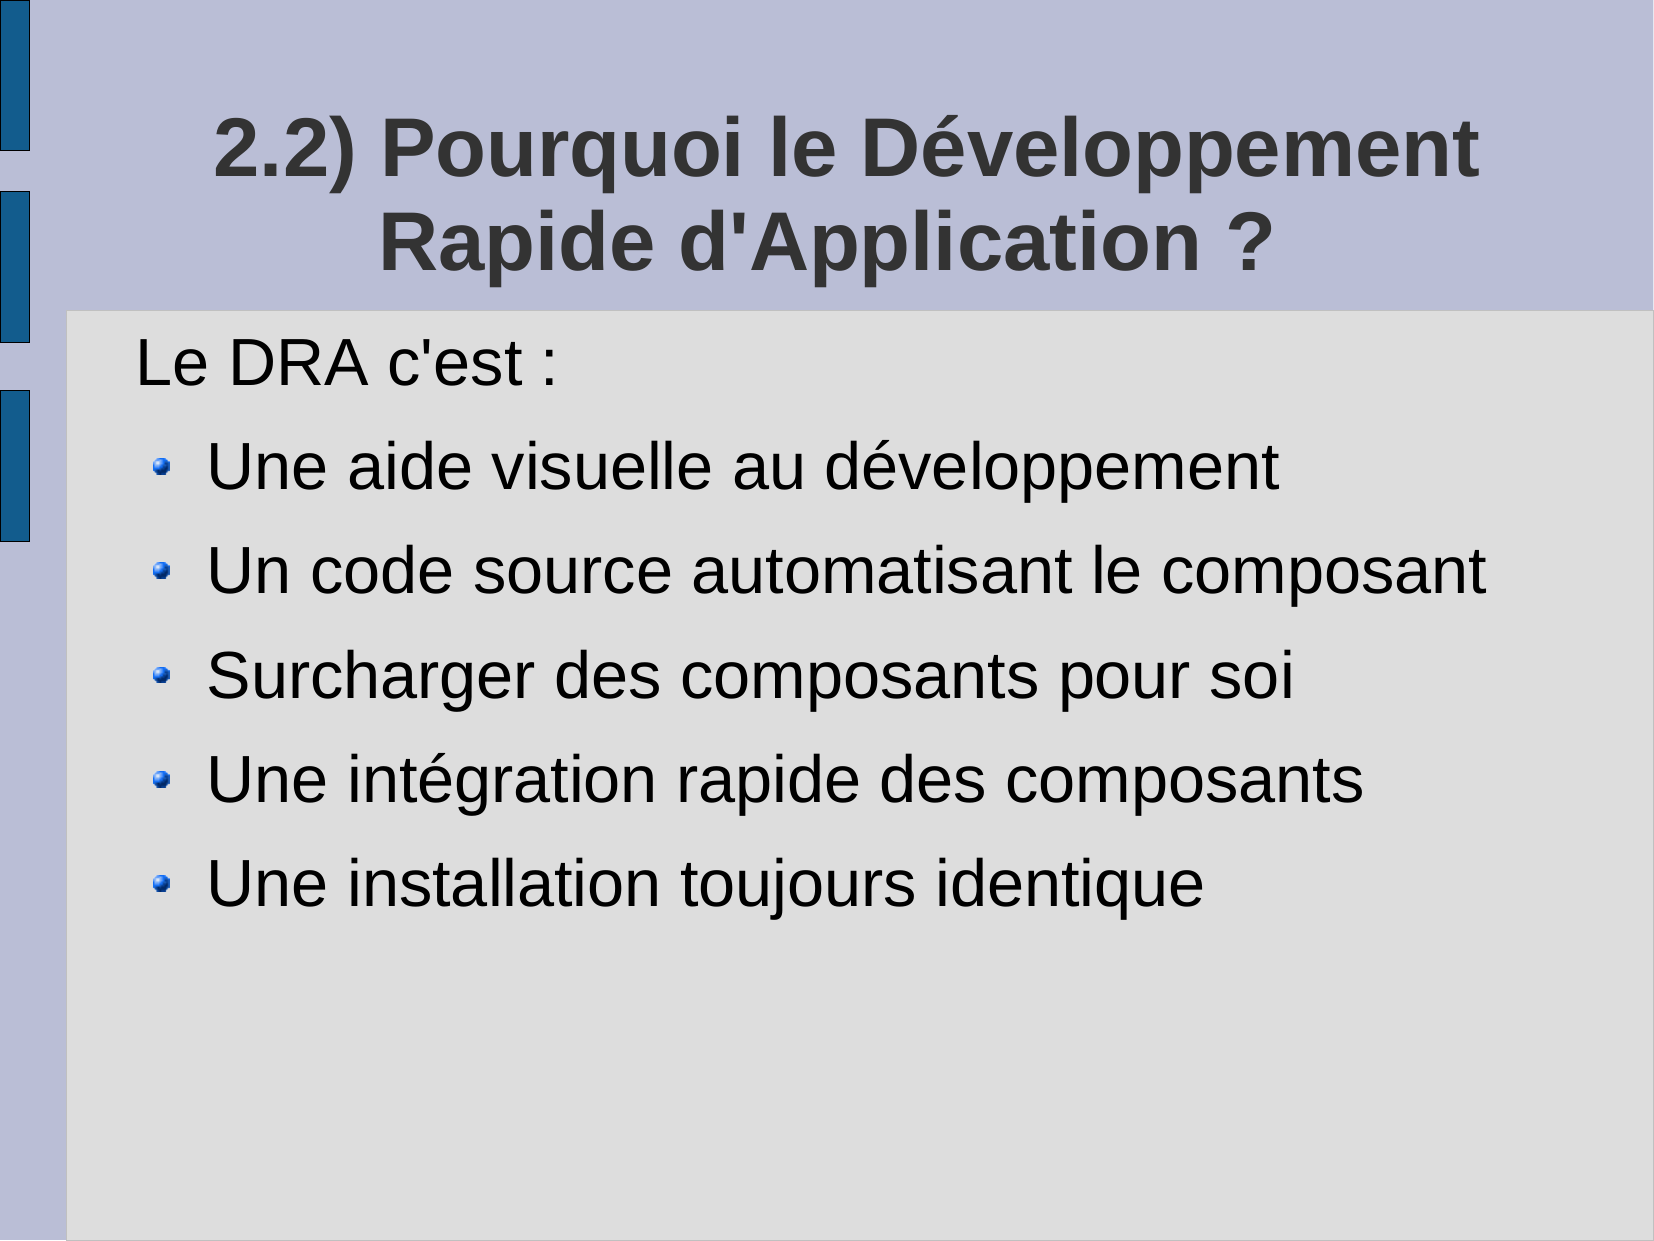

# 2.2) Pourquoi le Développement Rapide d'Application ?
Le DRA c'est :
Une aide visuelle au développement
Un code source automatisant le composant
Surcharger des composants pour soi
Une intégration rapide des composants
Une installation toujours identique